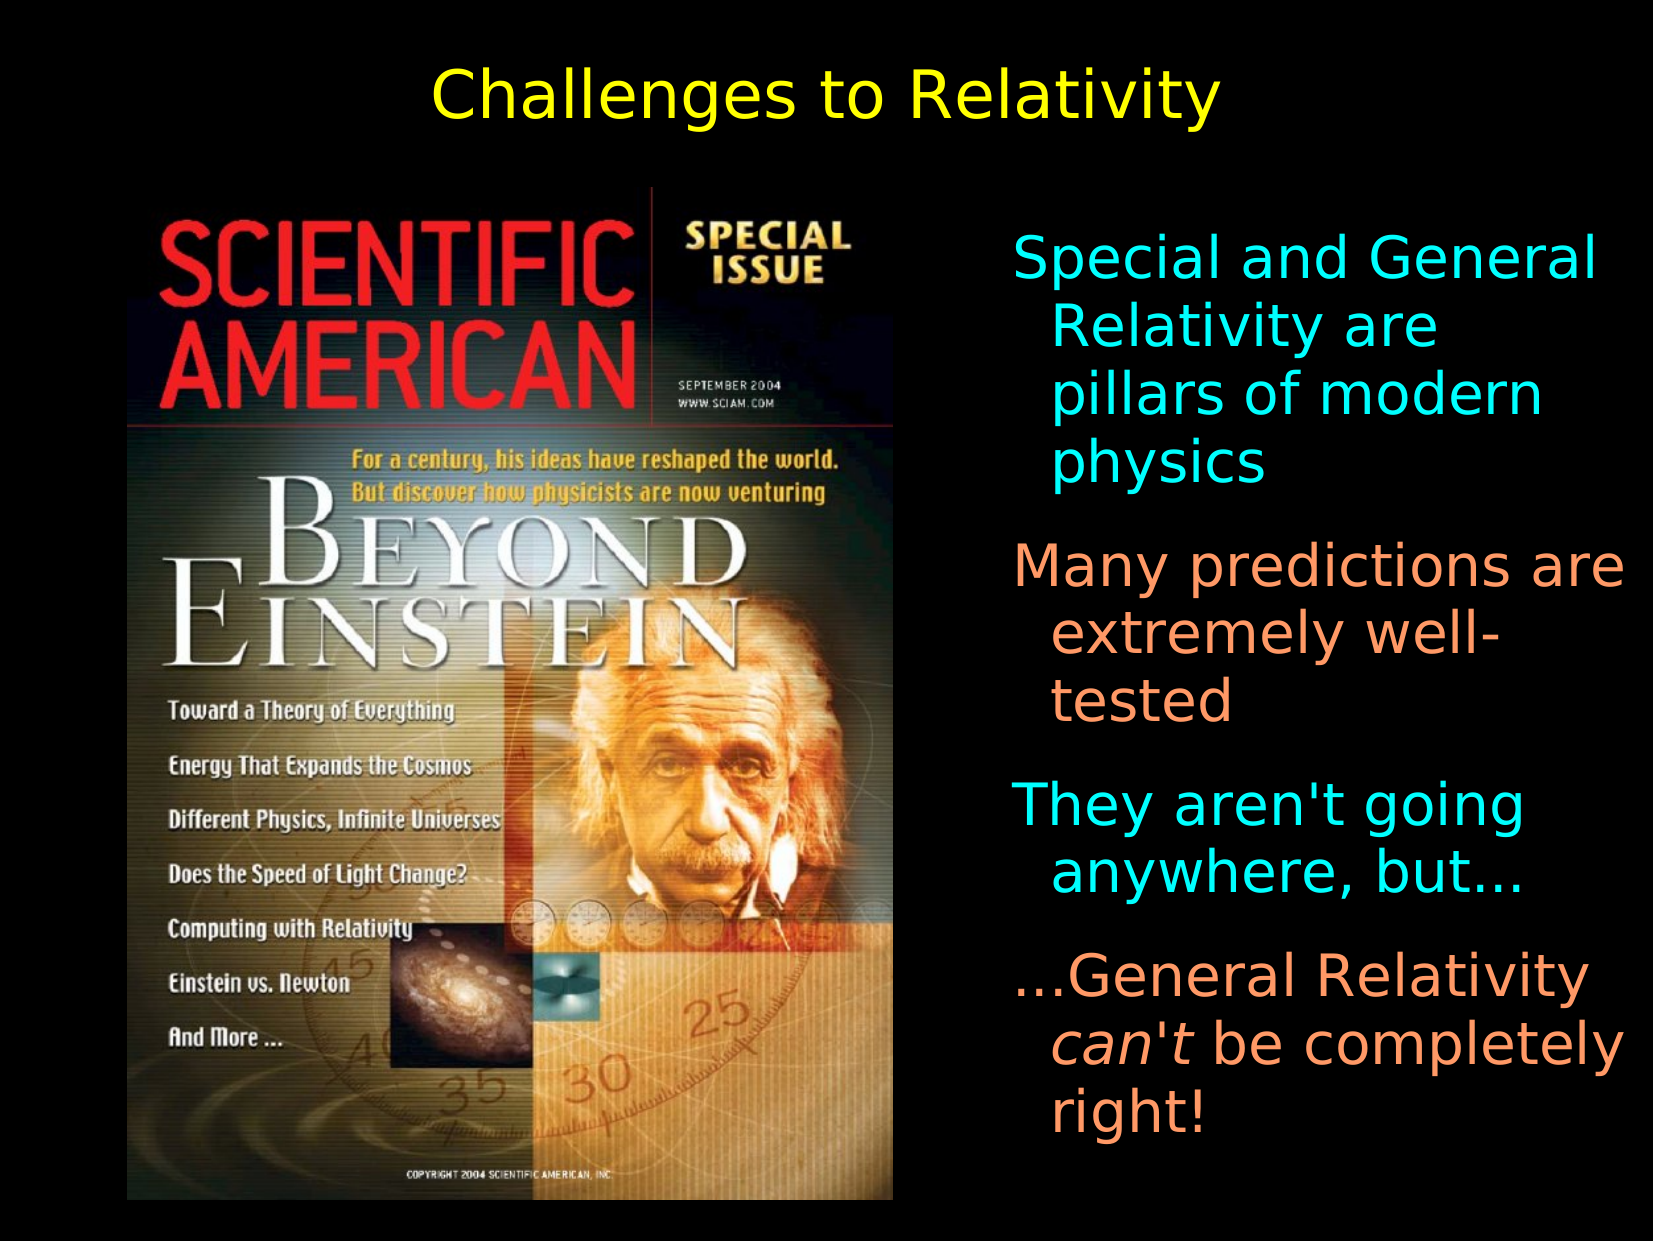

Challenges to Relativity
Special and General Relativity are pillars of modern physics
Many predictions are extremely well-tested
They aren't going anywhere, but...
...General Relativity can't be completely right!